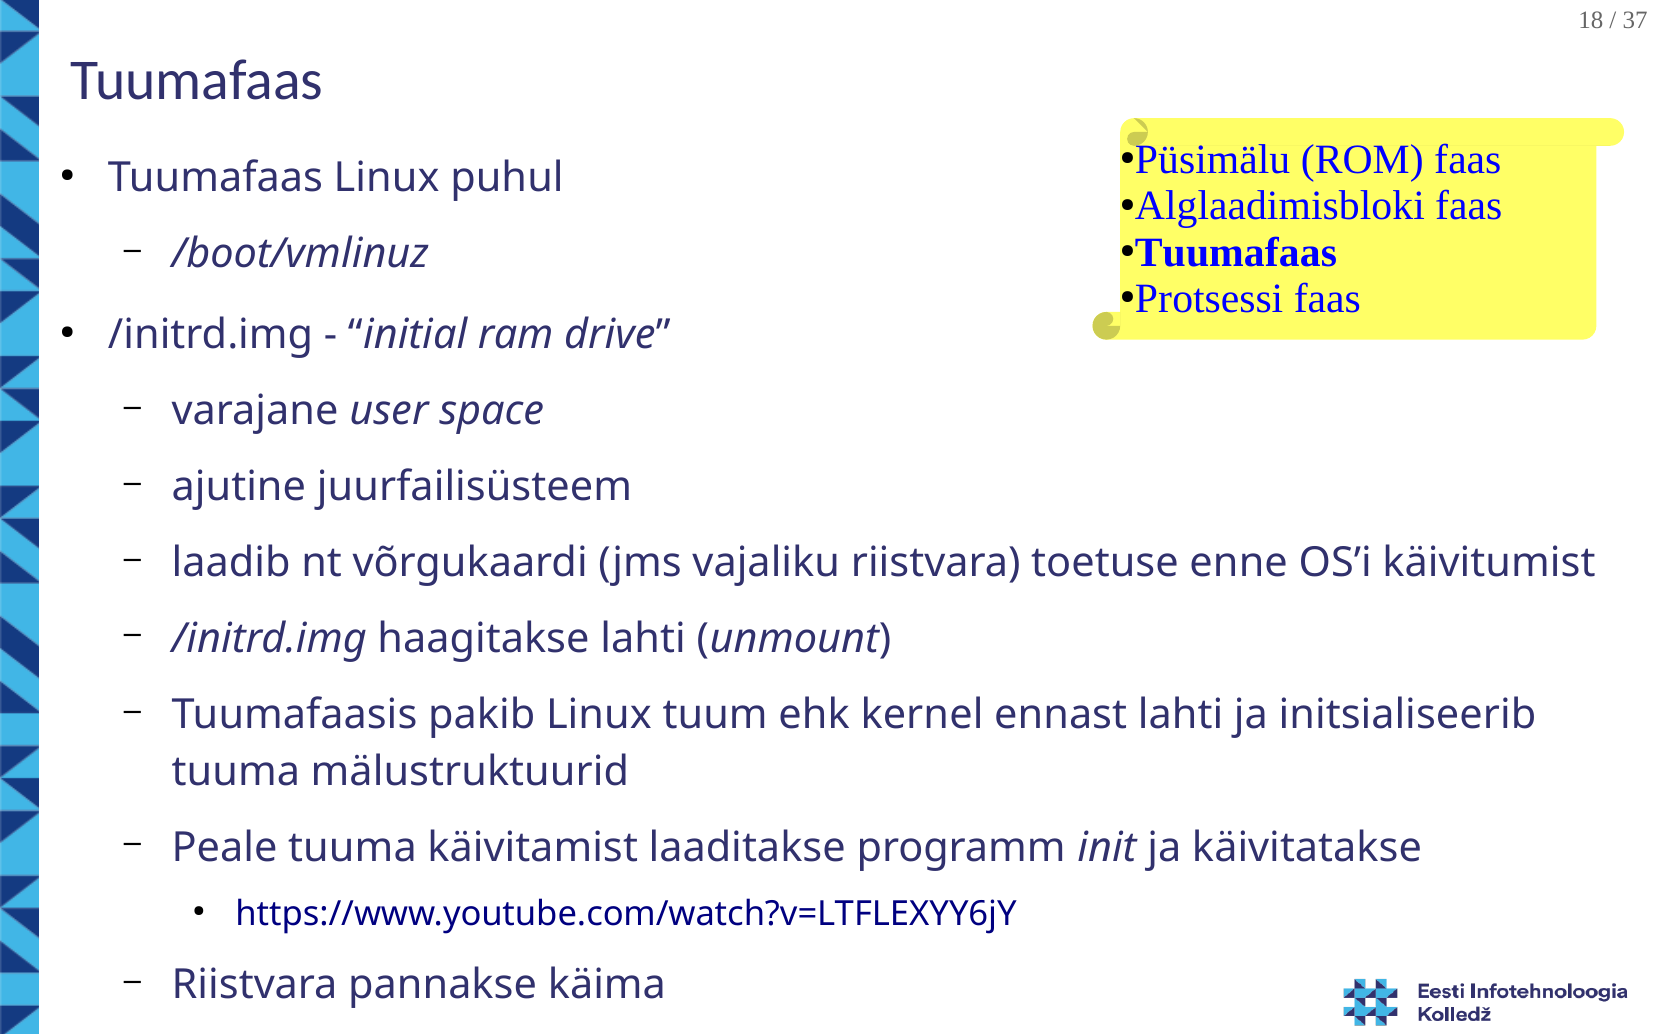

# Tuumafaas
Püsimälu (ROM) faas
Alglaadimisbloki faas
Tuumafaas
Protsessi faas
Tuumafaas Linux puhul
/boot/vmlinuz
/initrd.img - “initial ram drive”
varajane user space
ajutine juurfailisüsteem
laadib nt võrgukaardi (jms vajaliku riistvara) toetuse enne OS’i käivitumist
/initrd.img haagitakse lahti (unmount)
Tuumafaasis pakib Linux tuum ehk kernel ennast lahti ja initsialiseerib tuuma mälustruktuurid
Peale tuuma käivitamist laaditakse programm init ja käivitatakse
https://www.youtube.com/watch?v=LTFLEXYY6jY
Riistvara pannakse käima